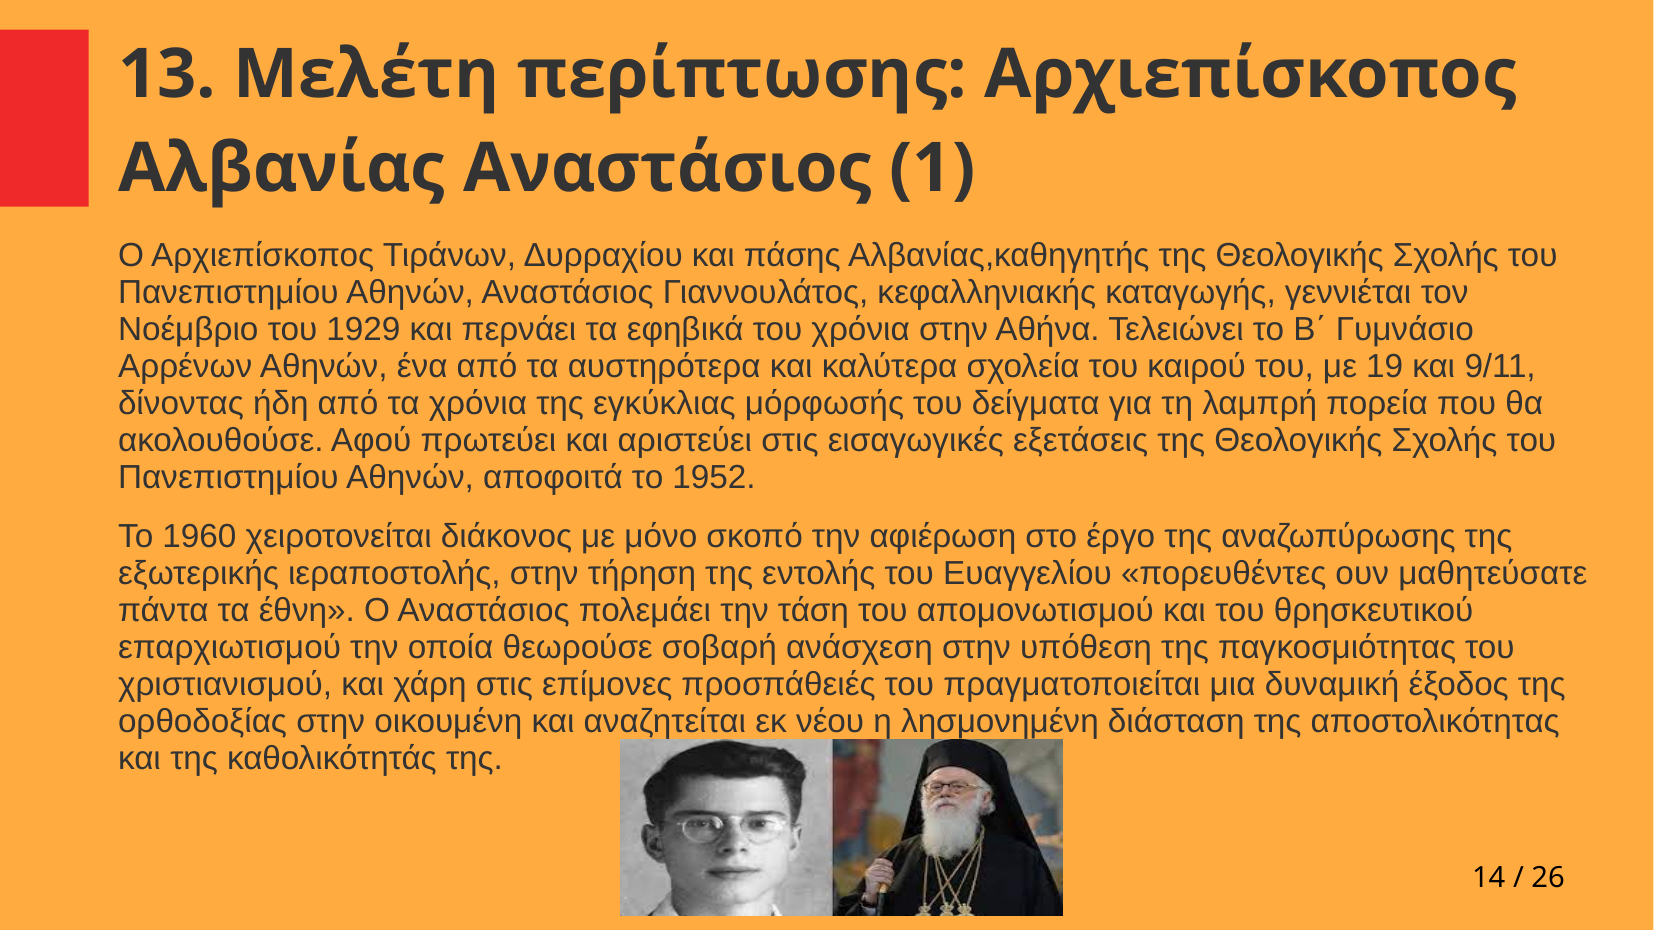

# 13. Μελέτη περίπτωσης: Αρχιεπίσκοπος Αλβανίας Αναστάσιος (1)
Ο Αρχιεπίσκοπος Τιράνων, Δυρραχίου και πάσης Αλβανίας,καθηγητής της Θεολογικής Σχολής του Πανεπιστημίου Αθηνών, Αναστάσιος Γιαννουλάτος, κεφαλληνιακής καταγωγής, γεννιέται τον Νοέμβριο του 1929 και περνάει τα εφηβικά του χρόνια στην Αθήνα. Τελειώνει το Β΄ Γυμνάσιο Αρρένων Αθηνών, ένα από τα αυστηρότερα και καλύτερα σχολεία του καιρού του, με 19 και 9/11, δίνοντας ήδη από τα χρόνια της εγκύκλιας μόρφωσής του δείγματα για τη λαμπρή πορεία που θα ακολουθούσε. Αφού πρωτεύει και αριστεύει στις εισαγωγικές εξετάσεις της Θεολογικής Σχολής του Πανεπιστημίου Αθηνών, αποφοιτά το 1952.
Το 1960 χειροτονείται διάκονος με μόνο σκοπό την αφιέρωση στο έργο της αναζωπύρωσης της εξωτερικής ιεραποστολής, στην τήρηση της εντολής του Ευαγγελίου «πορευθέντες ουν μαθητεύσατε πάντα τα έθνη». Ο Αναστάσιος πολεμάει την τάση του απομονωτισμού και του θρησκευτικού επαρχιωτισμού την οποία θεωρούσε σοβαρή ανάσχεση στην υπόθεση της παγκοσμιότητας του χριστιανισμού, και χάρη στις επίμονες προσπάθειές του πραγματοποιείται μια δυναμική έξοδος της ορθοδοξίας στην οικουμένη και αναζητείται εκ νέου η λησμονημένη διάσταση της αποστολικότητας και της καθολικότητάς της.
14